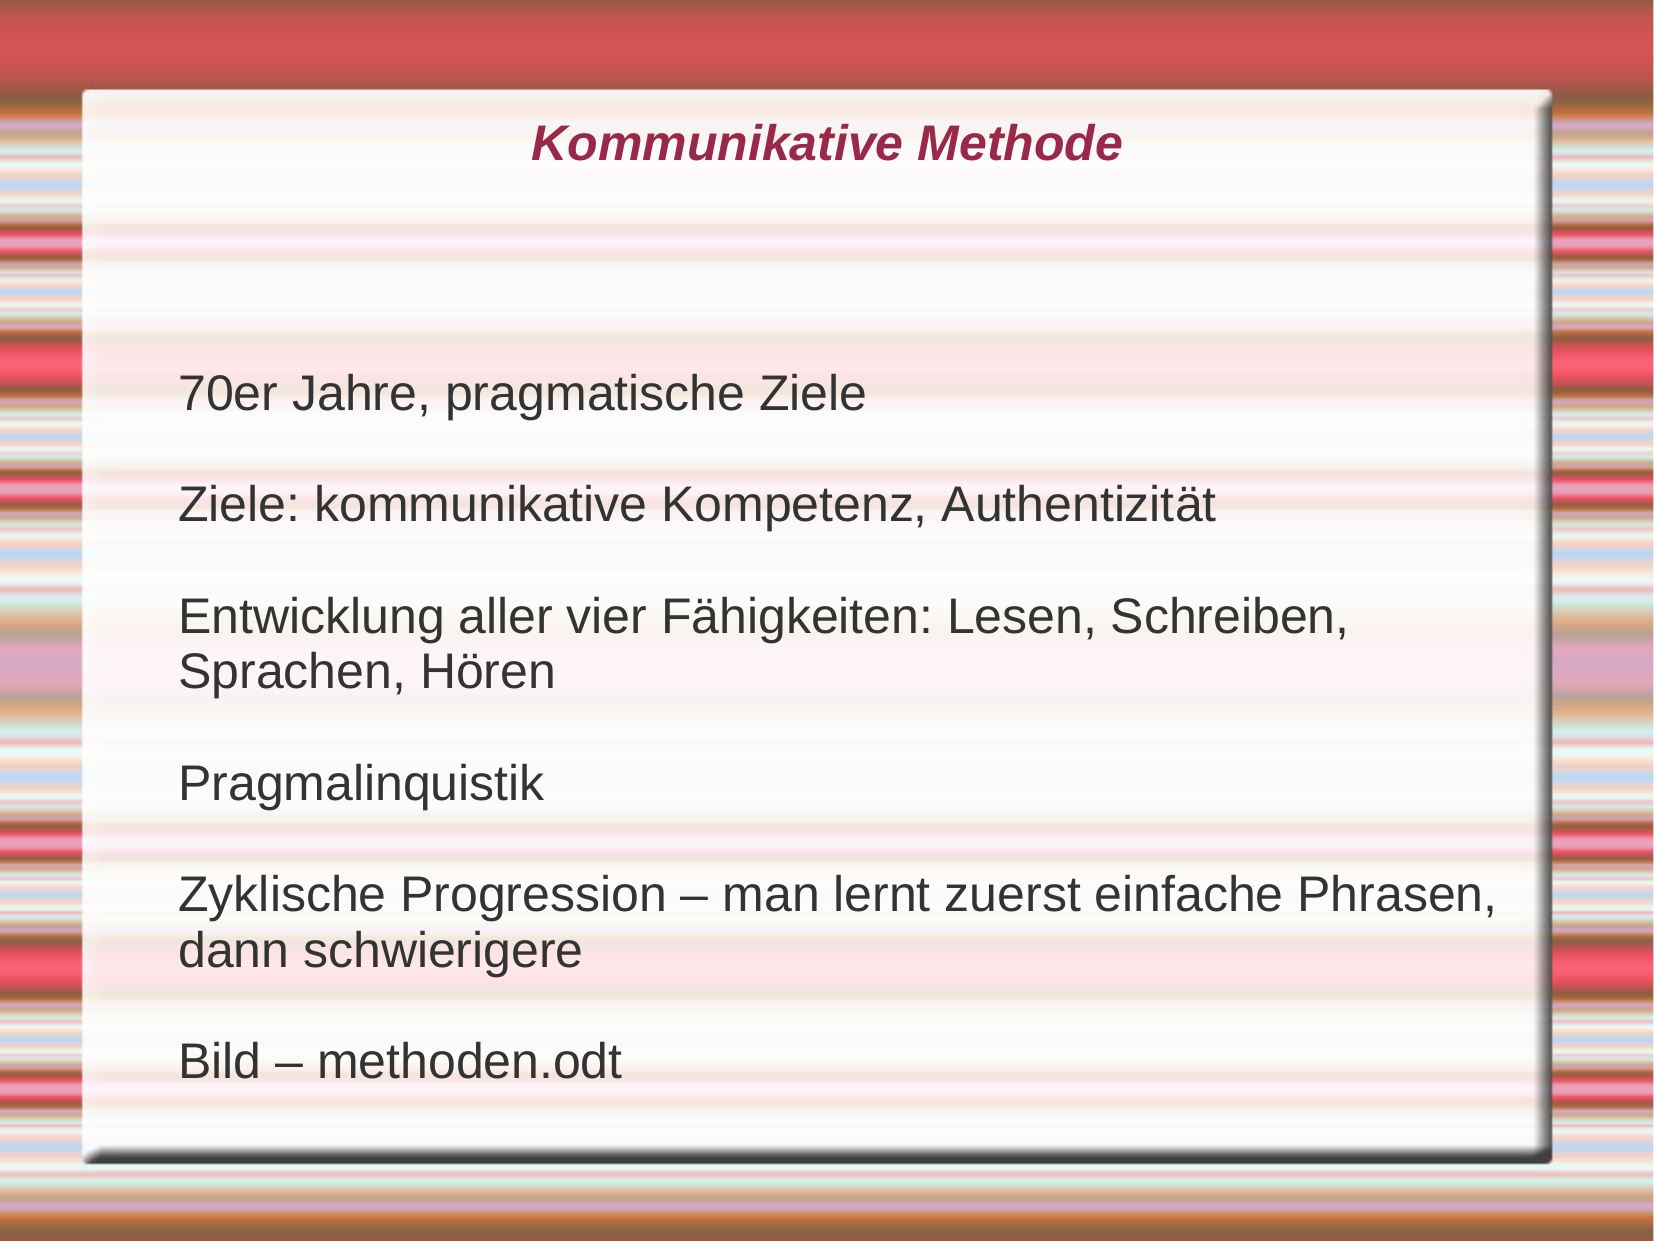

# Kommunikative Methode
70er Jahre, pragmatische Ziele
Ziele: kommunikative Kompetenz, Authentizität
Entwicklung aller vier Fähigkeiten: Lesen, Schreiben, Sprachen, Hören
Pragmalinquistik
Zyklische Progression – man lernt zuerst einfache Phrasen, dann schwierigere
Bild – methoden.odt